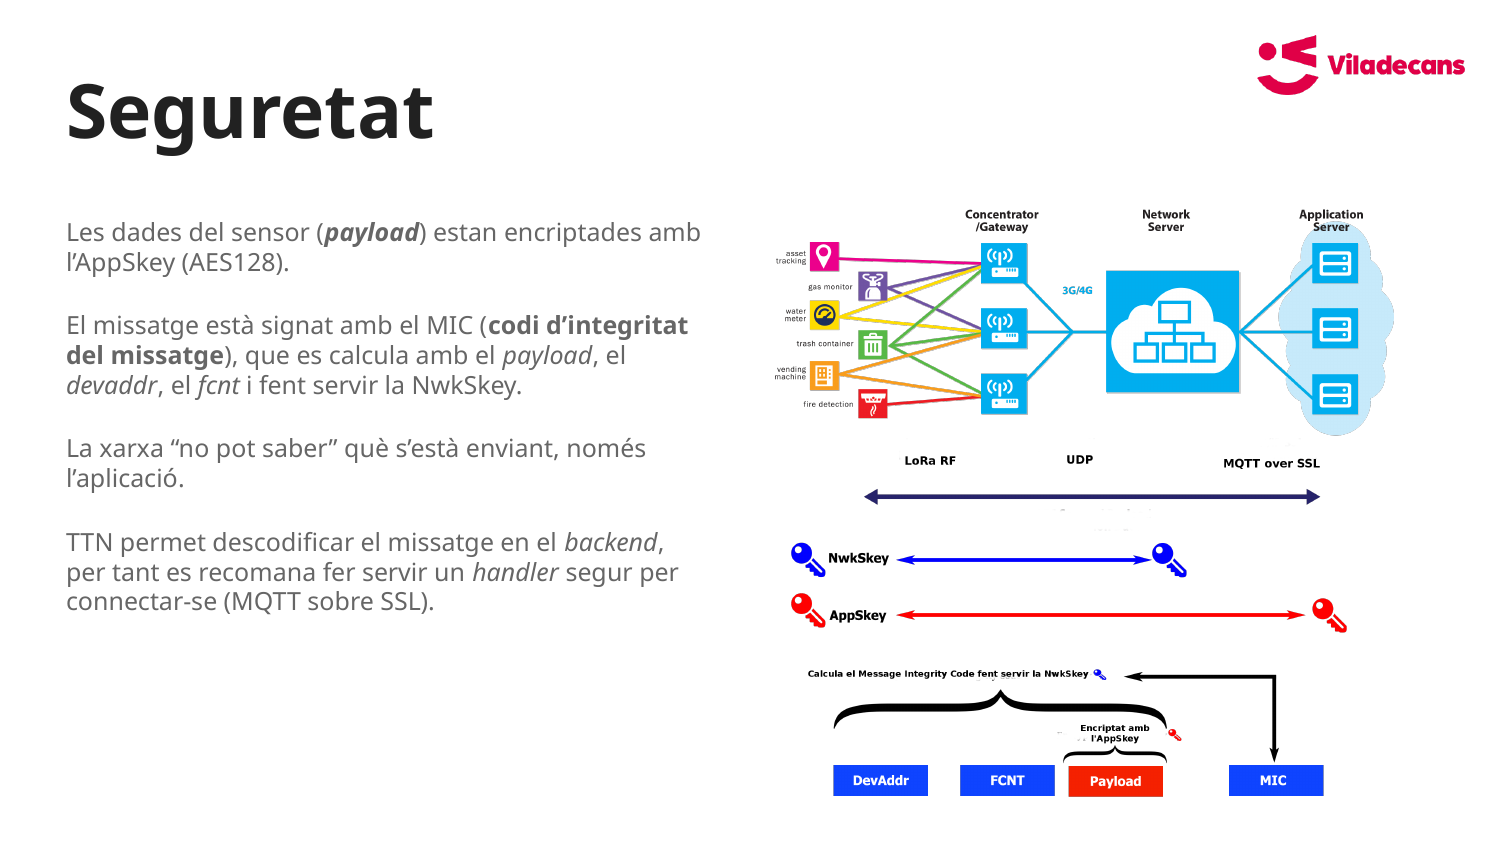

# Seguretat
Les dades del sensor (payload) estan encriptades amb l’AppSkey (AES128).
El missatge està signat amb el MIC (codi d’integritat del missatge), que es calcula amb el payload, el devaddr, el fcnt i fent servir la NwkSkey.
La xarxa “no pot saber” què s’està enviant, només l’aplicació.
TTN permet descodificar el missatge en el backend, per tant es recomana fer servir un handler segur per connectar-se (MQTT sobre SSL).